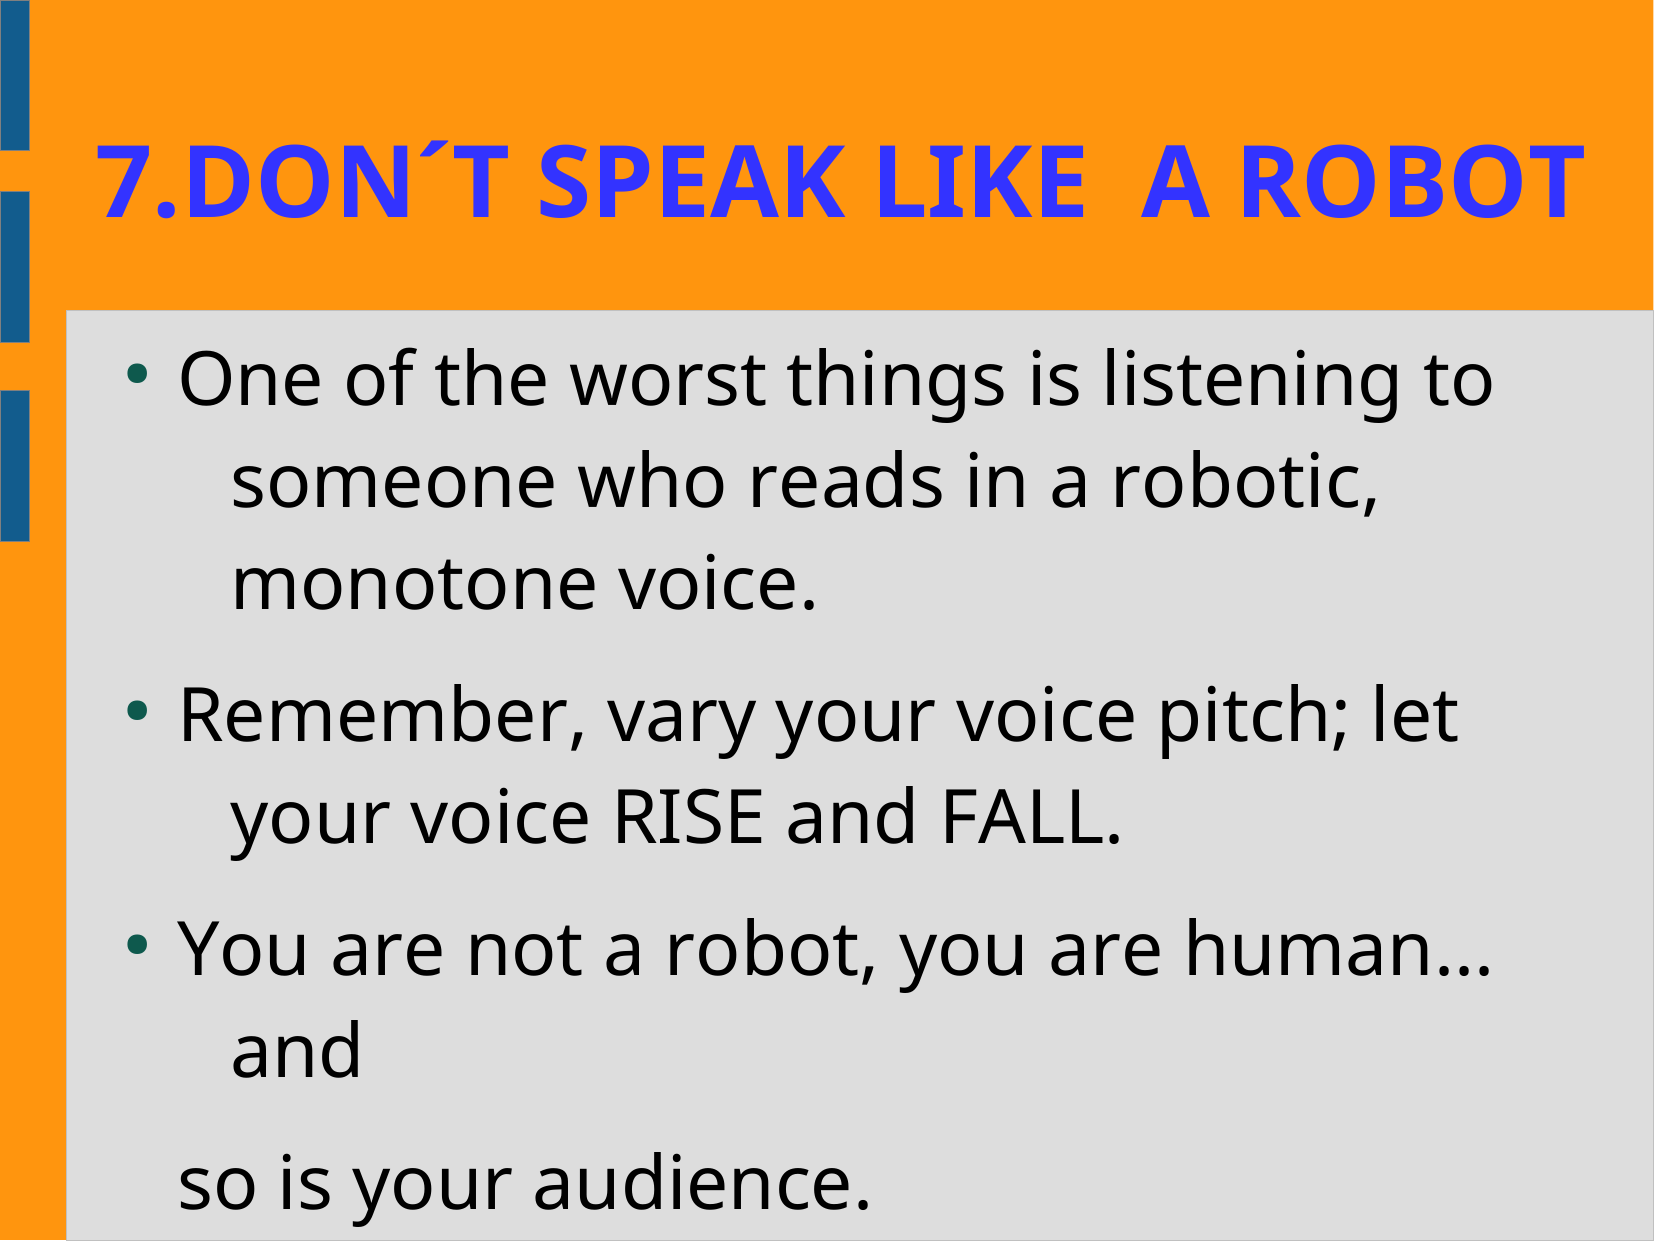

# 7.DON´T SPEAK LIKE A ROBOT
One of the worst things is listening to someone who reads in a robotic, monotone voice.
Remember, vary your voice pitch; let your voice RISE and FALL.
You are not a robot, you are human... and
so is your audience.